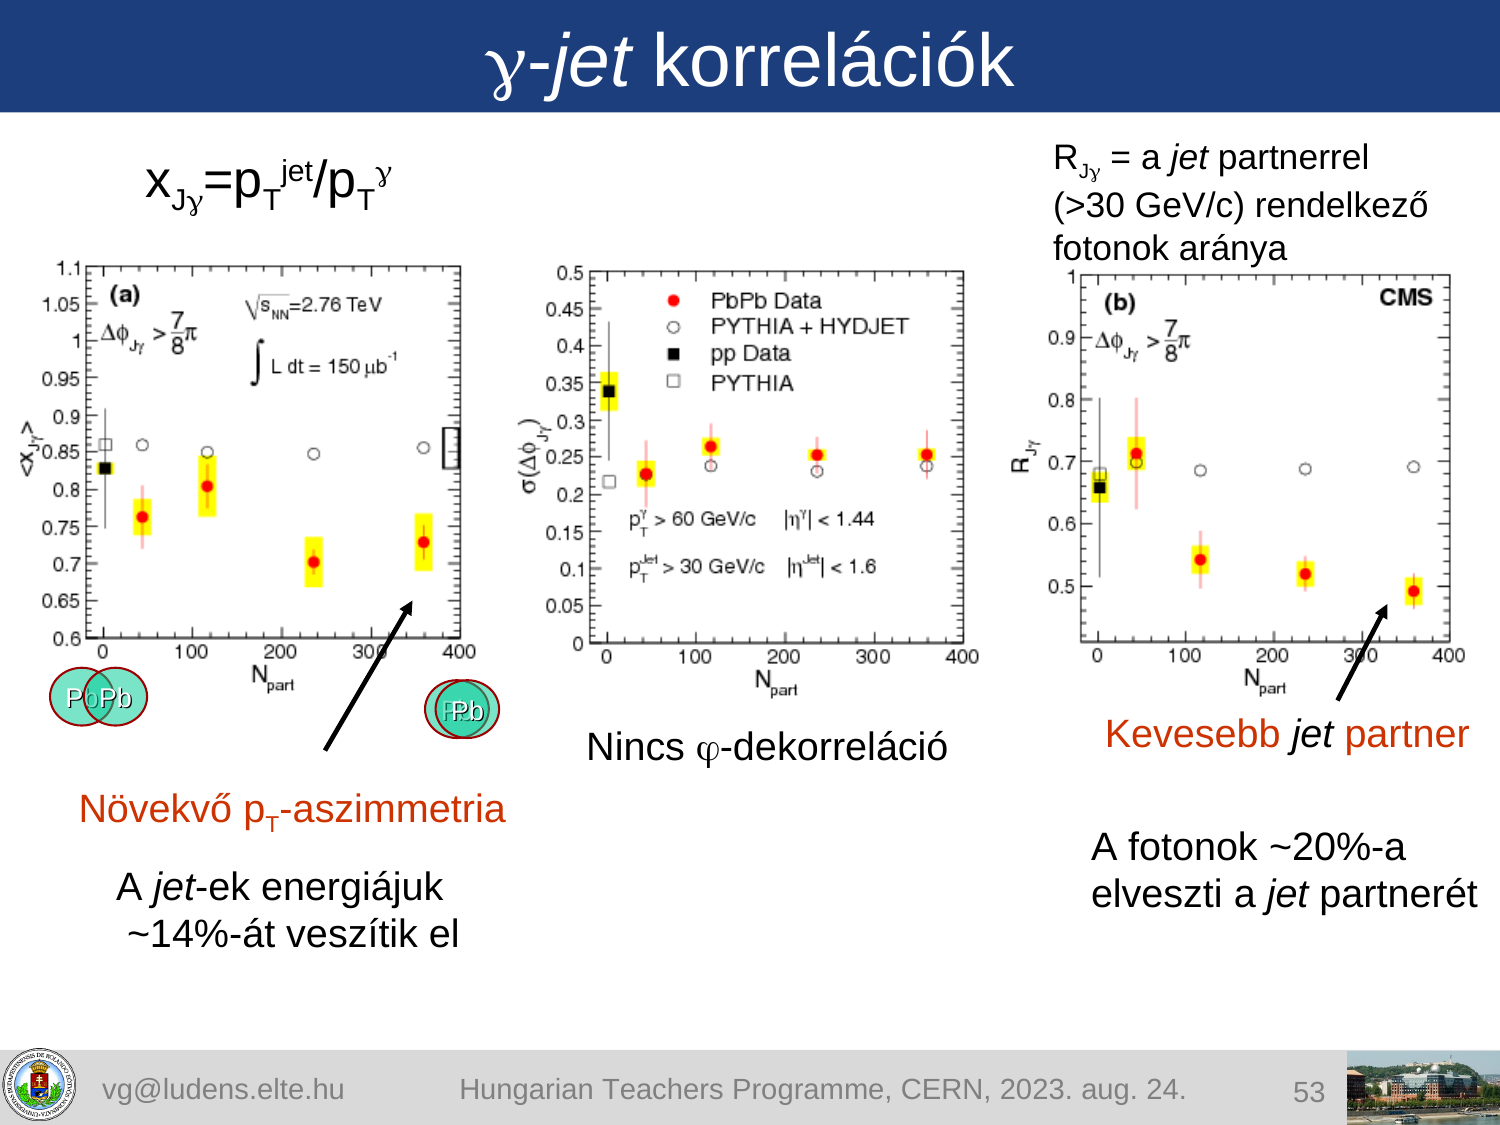

# -jet korrelációk
RJ = a jet partnerrel
(>30 GeV/c) rendelkező fotonok aránya
xJ=pTjet/pT
Pb
Pb
Pb
Pb
Kevesebb jet partner
Nincs -dekorreláció
Növekvő pT-aszimmetria
A fotonok ~20%-a
elveszti a jet partnerét
A jet-ek energiájuk
 ~14%-át veszítik el
53